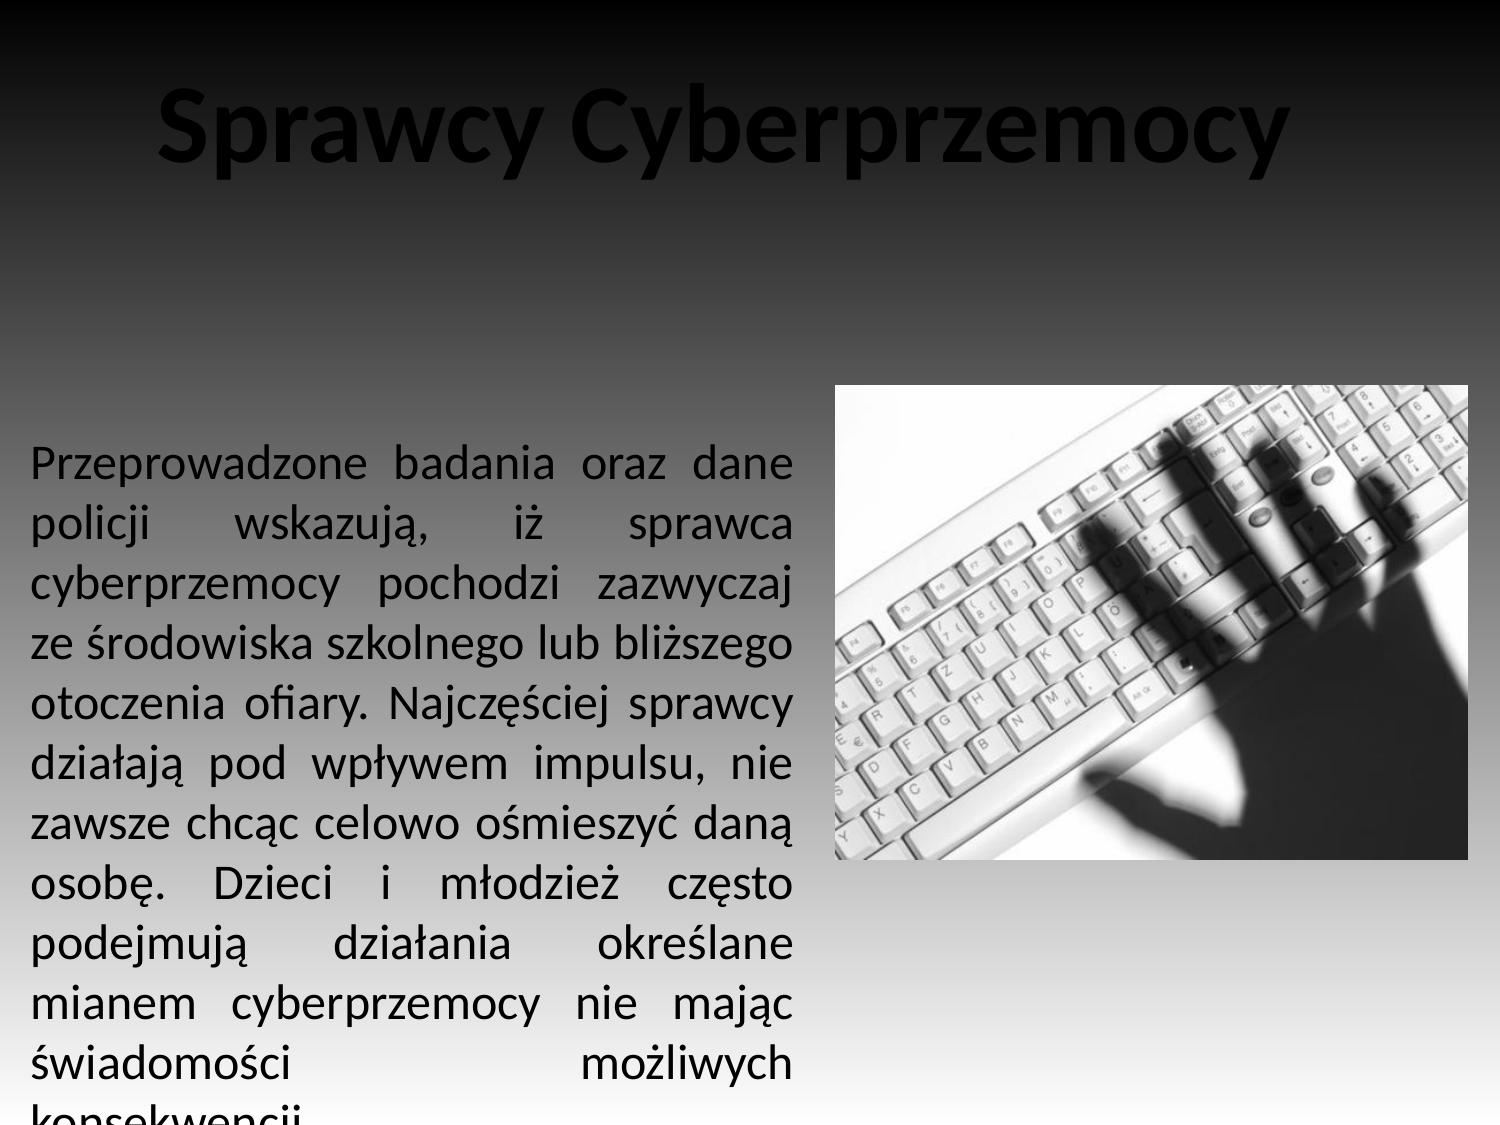

Sprawcy Cyberprzemocy
# Przeprowadzone badania oraz dane policji wskazują, iż sprawca cyberprzemocy pochodzi zazwyczaj ze środowiska szkolnego lub bliższego otoczenia ofiary. Najczęściej sprawcy działają pod wpływem impulsu, nie zawsze chcąc celowo ośmieszyć daną osobę. Dzieci i młodzież często podejmują działania określane mianem cyberprzemocy nie mając świadomości możliwych konsekwencji.